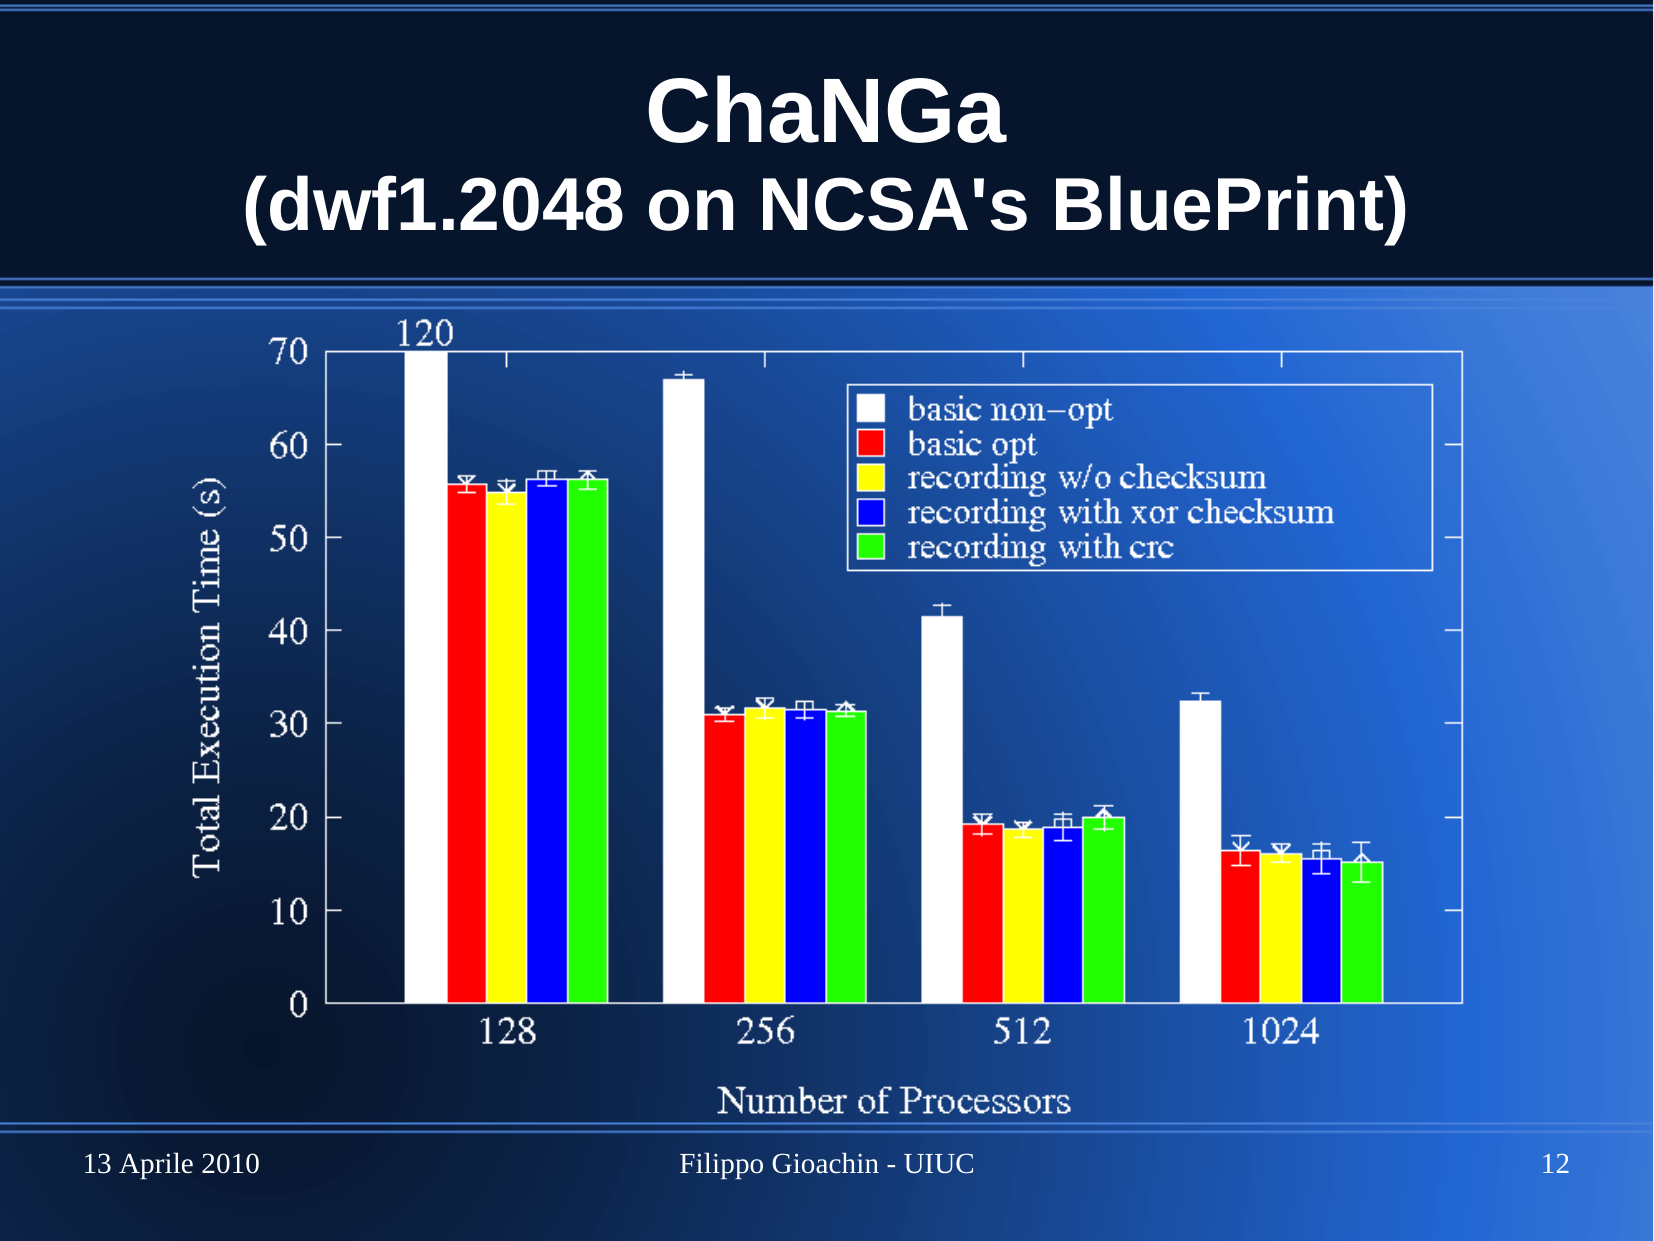

# ChaNGa (dwf1.2048 on NCSA's BluePrint)
13 Aprile 2010
Filippo Gioachin - UIUC
12